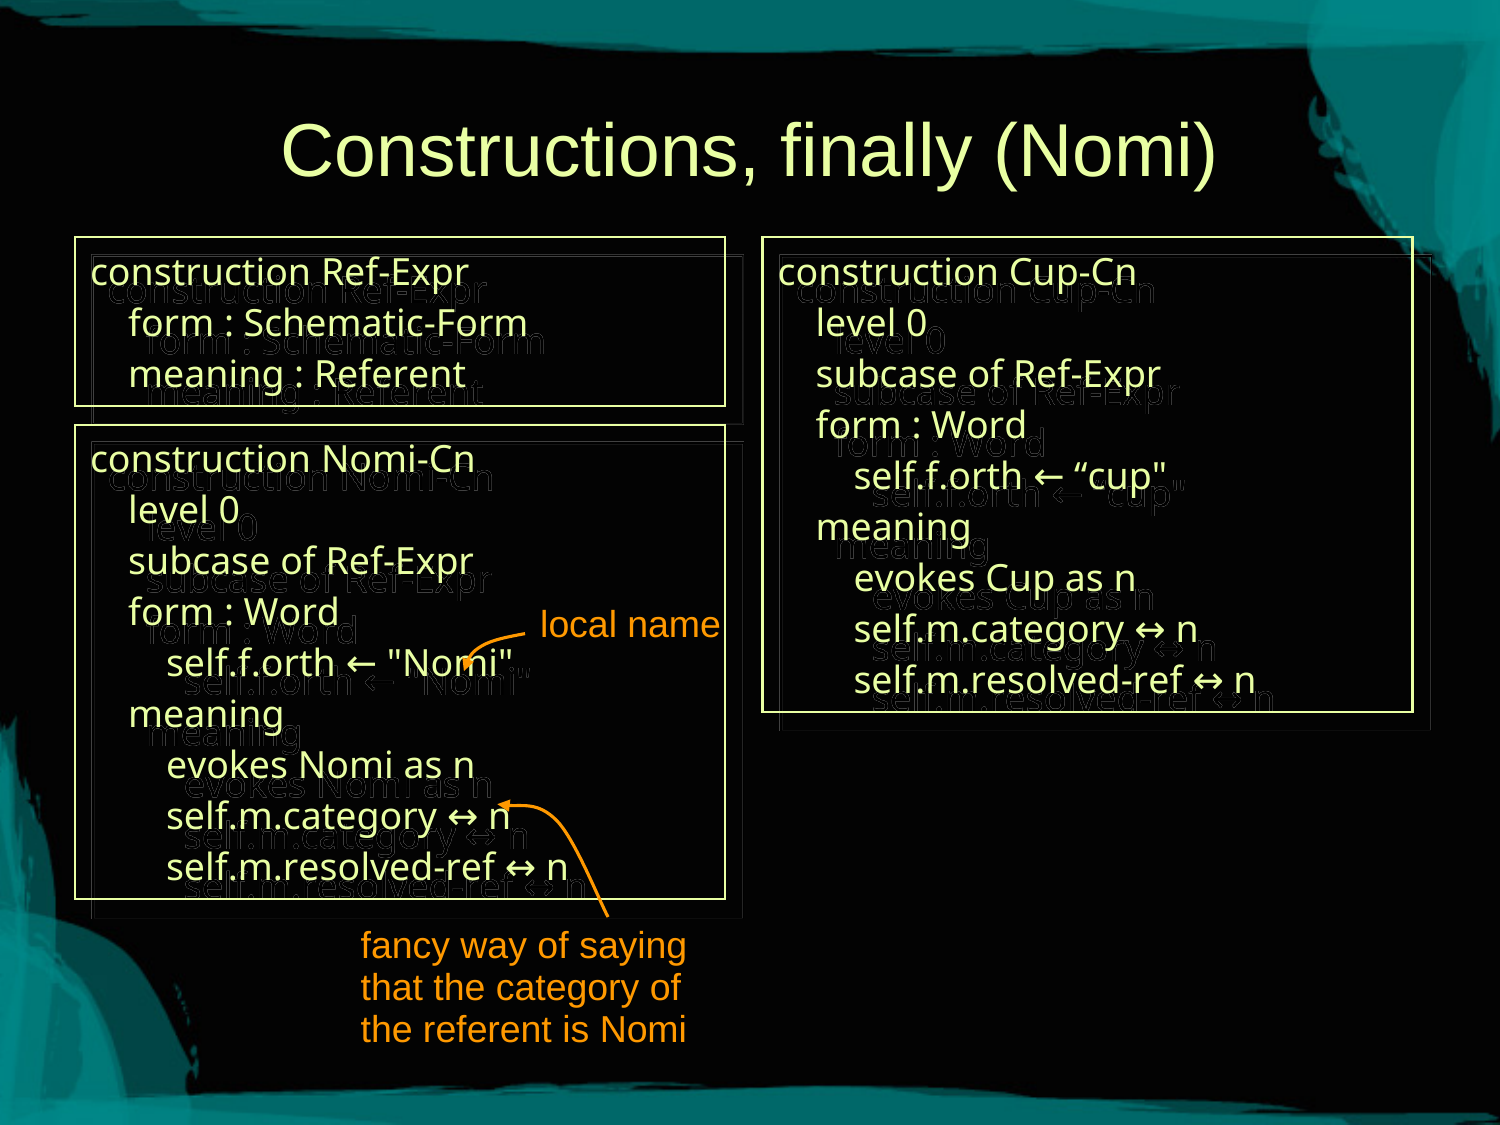

# Constructions, finally (Nomi)
construction Ref-Expr
	form : Schematic-Form
	meaning : Referent
construction Cup-Cn
	level 0
	subcase of Ref-Expr
	form : Word
		self.f.orth ← “cup"
	meaning
		evokes Cup as n
		self.m.category ↔ n
		self.m.resolved-ref ↔ n
construction Nomi-Cn
	level 0
	subcase of Ref-Expr
	form : Word
		self.f.orth ← "Nomi"
	meaning
		evokes Nomi as n
		self.m.category ↔ n
		self.m.resolved-ref ↔ n
local name
fancy way of saying
that the category of
the referent is Nomi